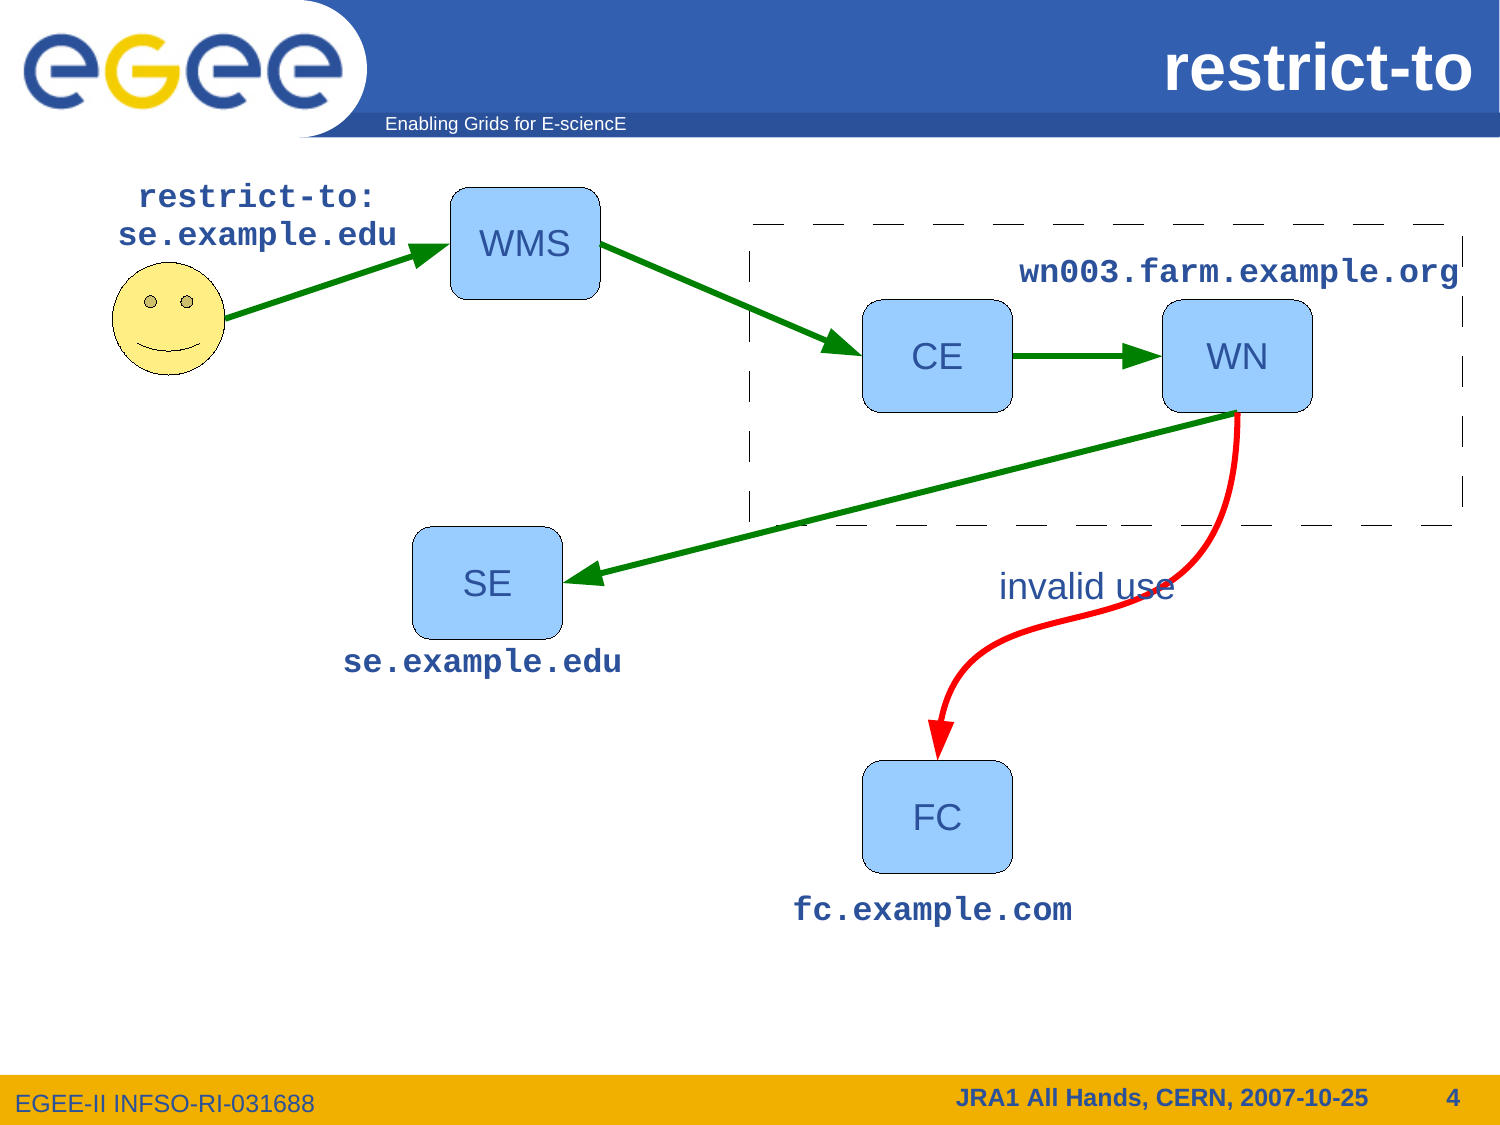

# restrict-to
restrict-to:
se.example.edu
WMS
wn003.farm.example.org
CE
WN
SE
se.example.edu
FC
fc.example.com
JRA1 All Hands, CERN, 2007-10-25
4